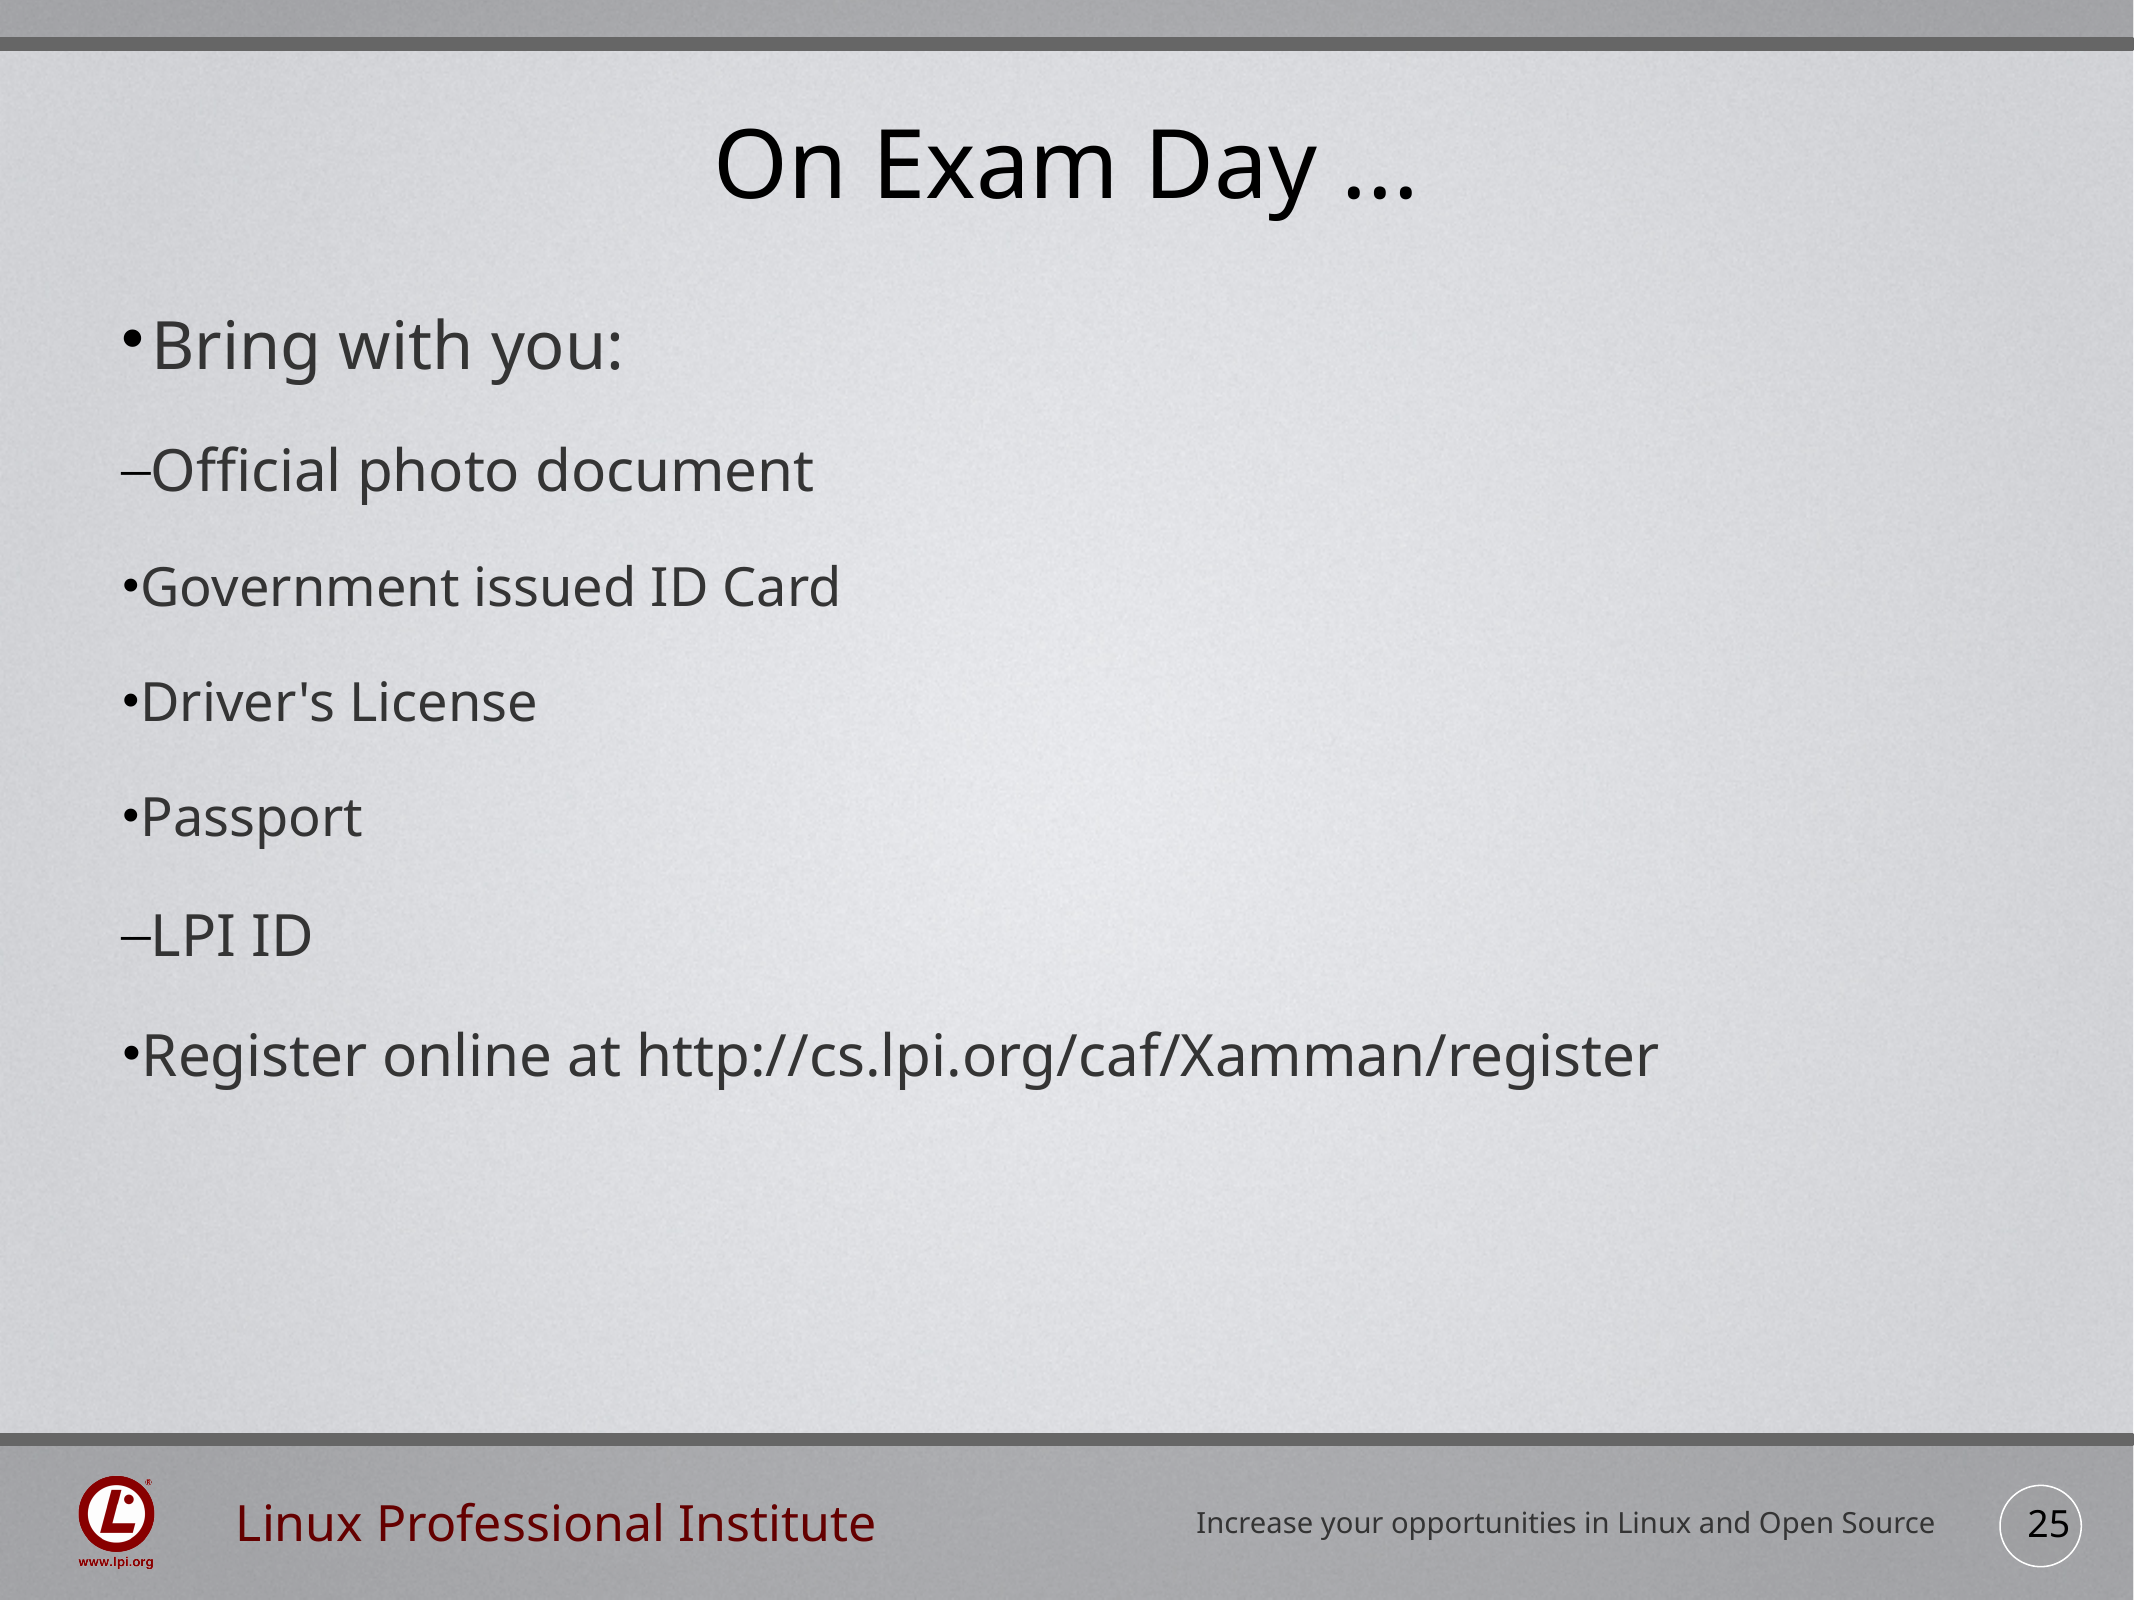

# On Exam Day ...
Bring with you:
Official photo document
Government issued ID Card
Driver's License
Passport
LPI ID
Register online at http://cs.lpi.org/caf/Xamman/register